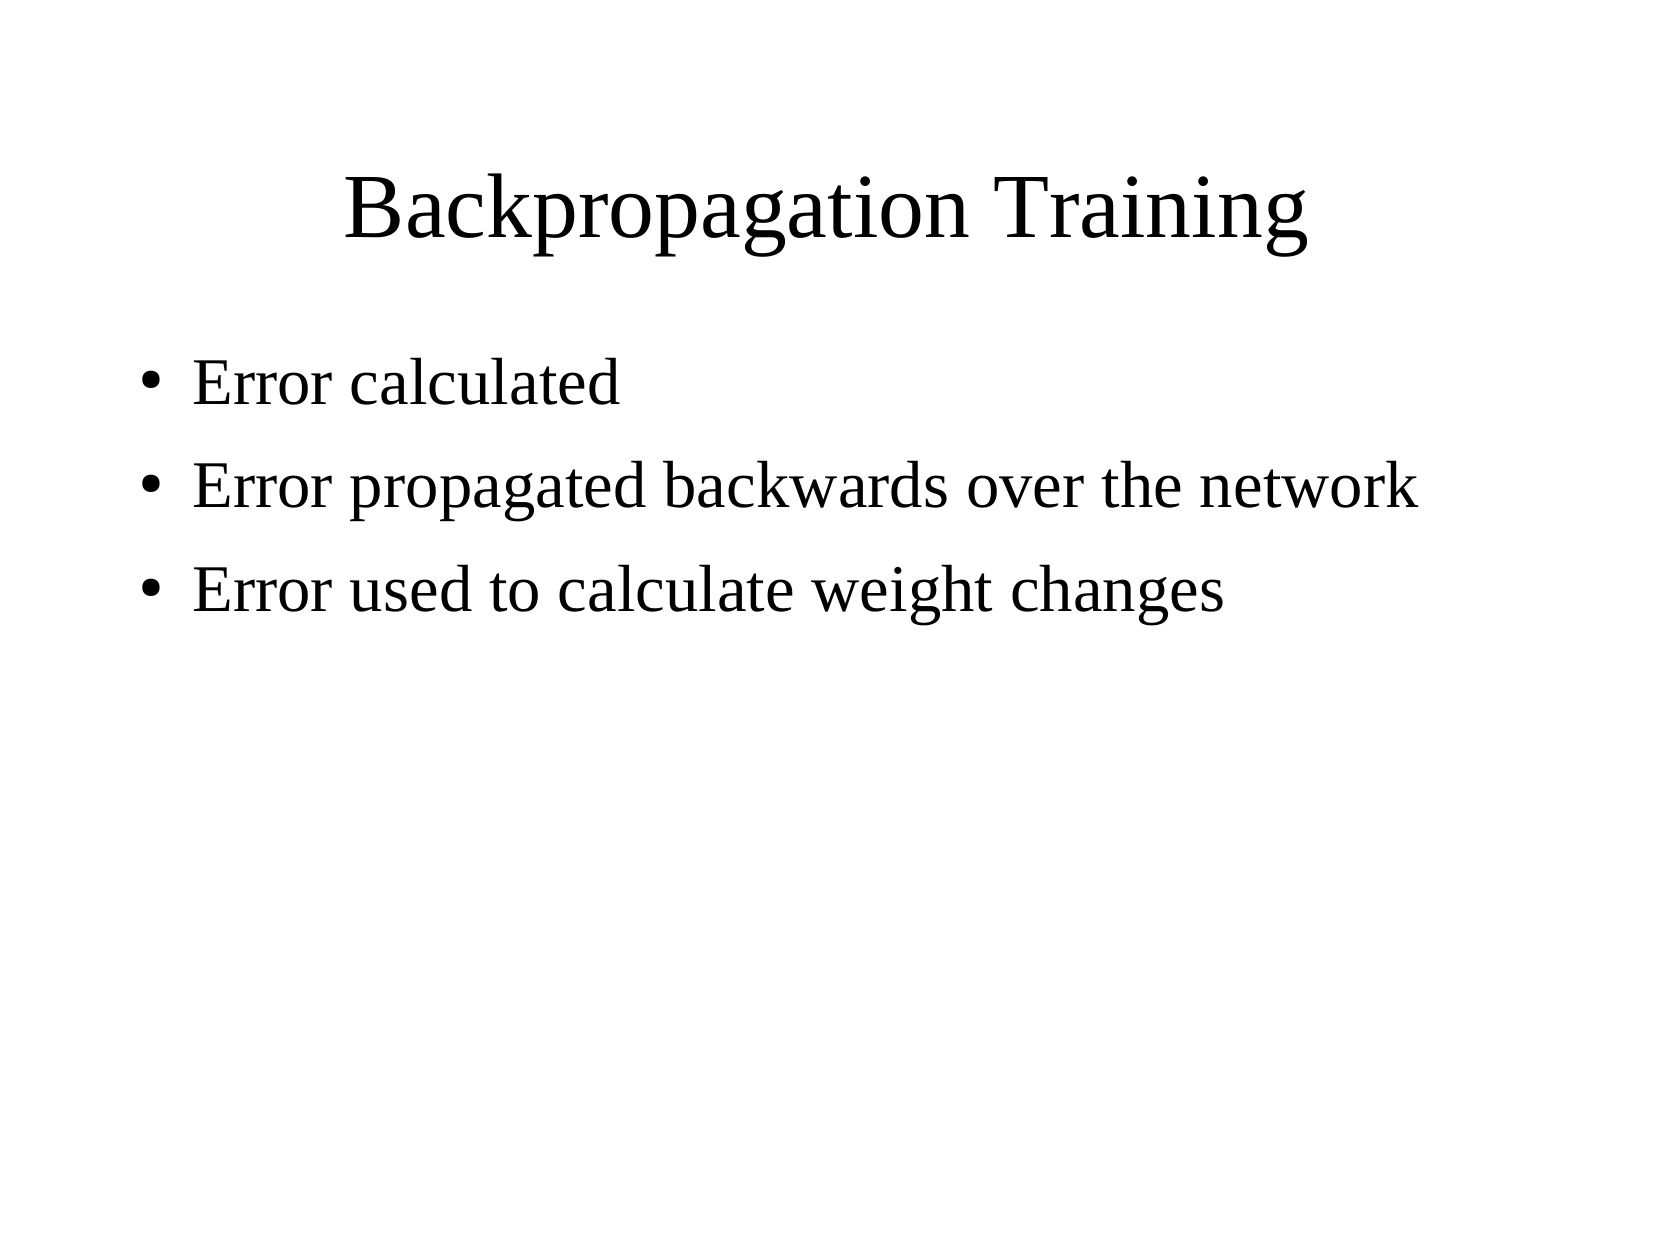

# Backpropagation Training
Error calculated
Error propagated backwards over the network
Error used to calculate weight changes